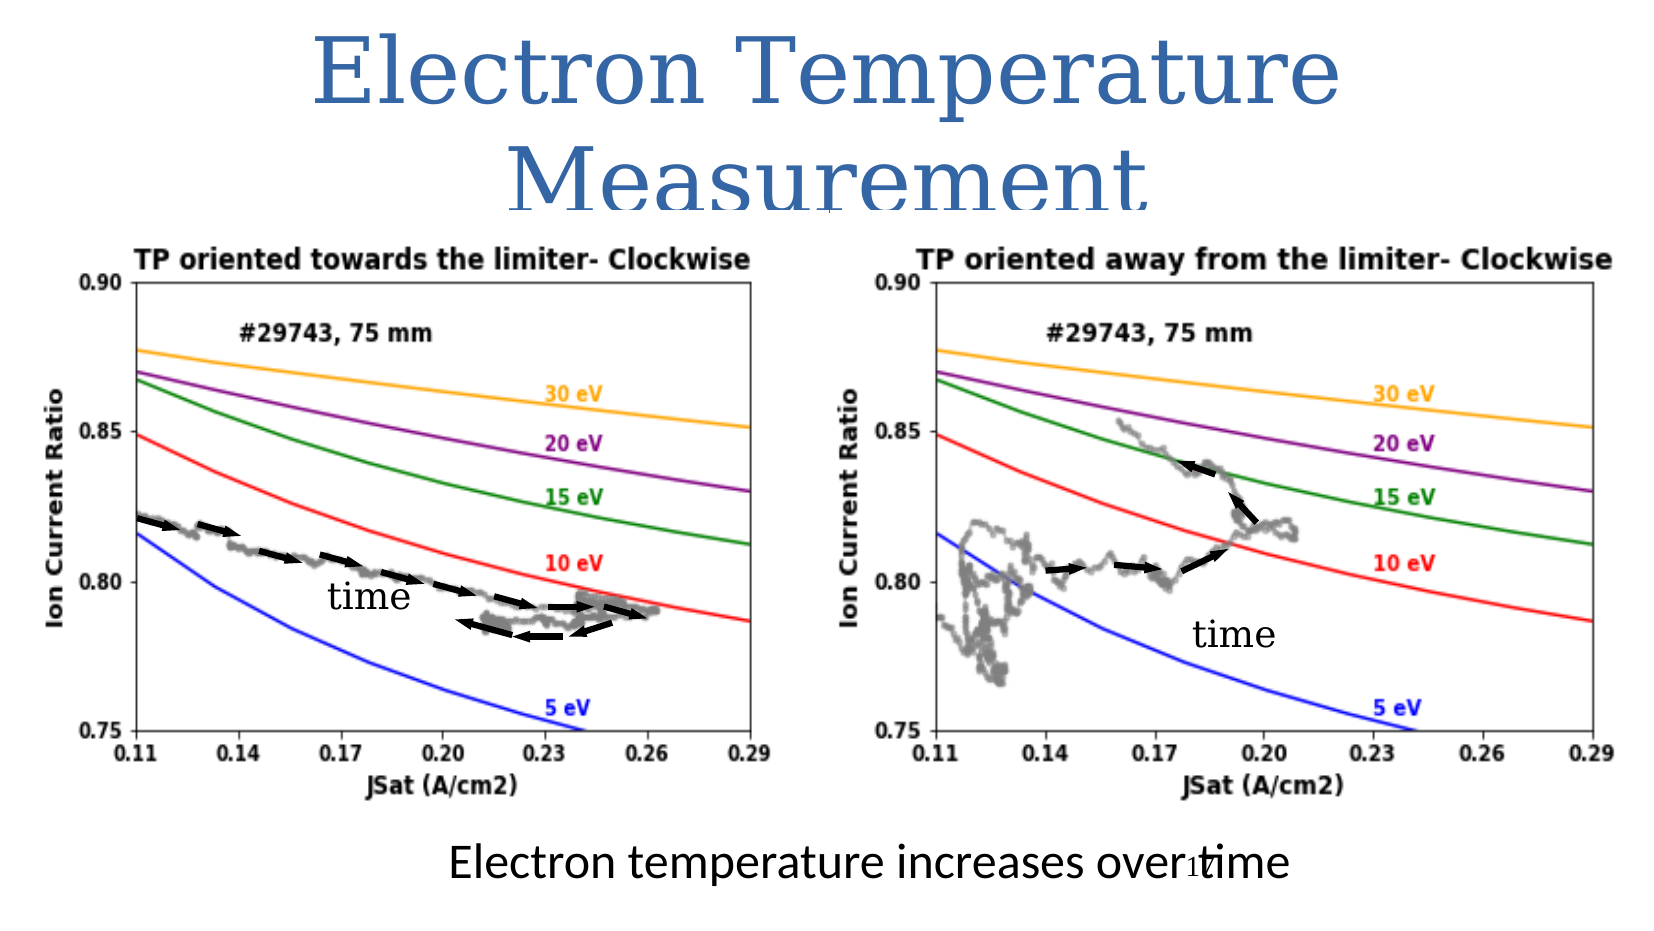

# Electron Temperature Measurement
time
time
Electron temperature increases over time